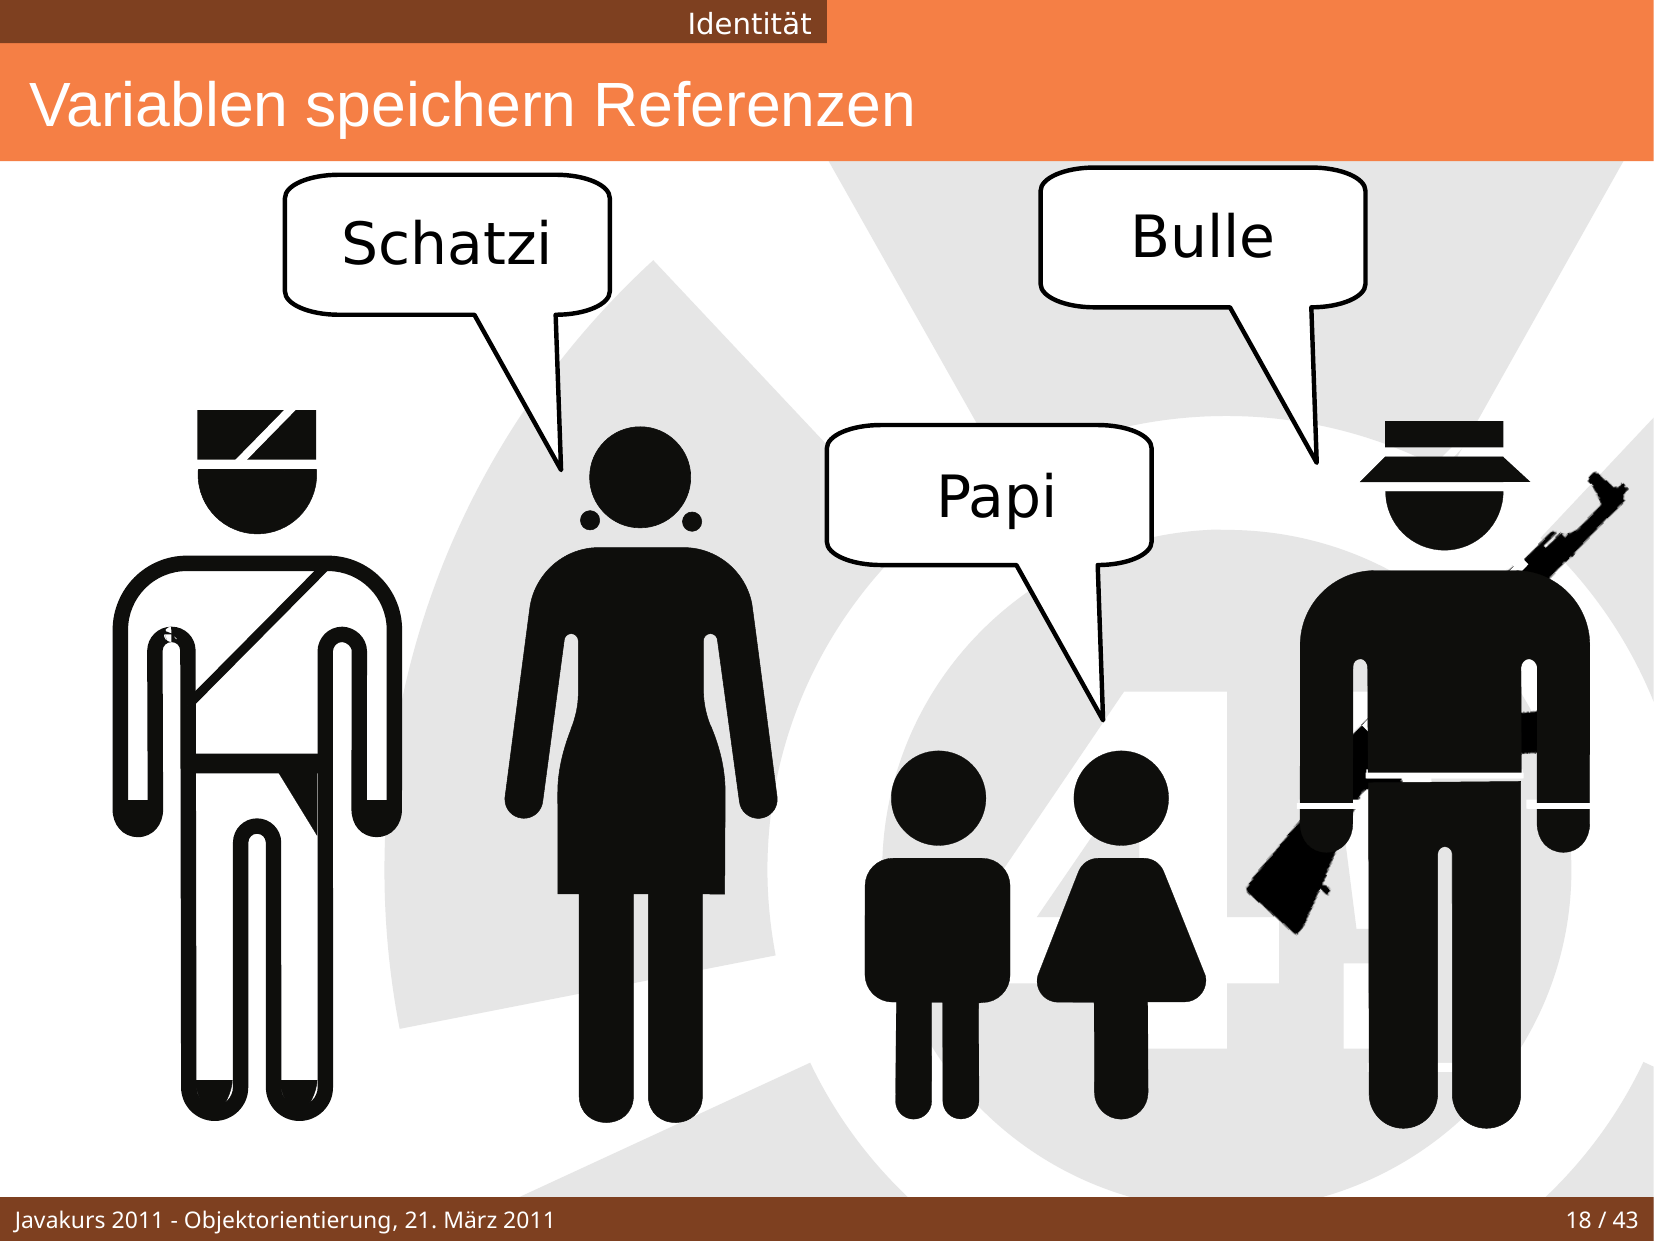

Identität
# Variablen speichern Referenzen
Bulle
Schatzi
Papi